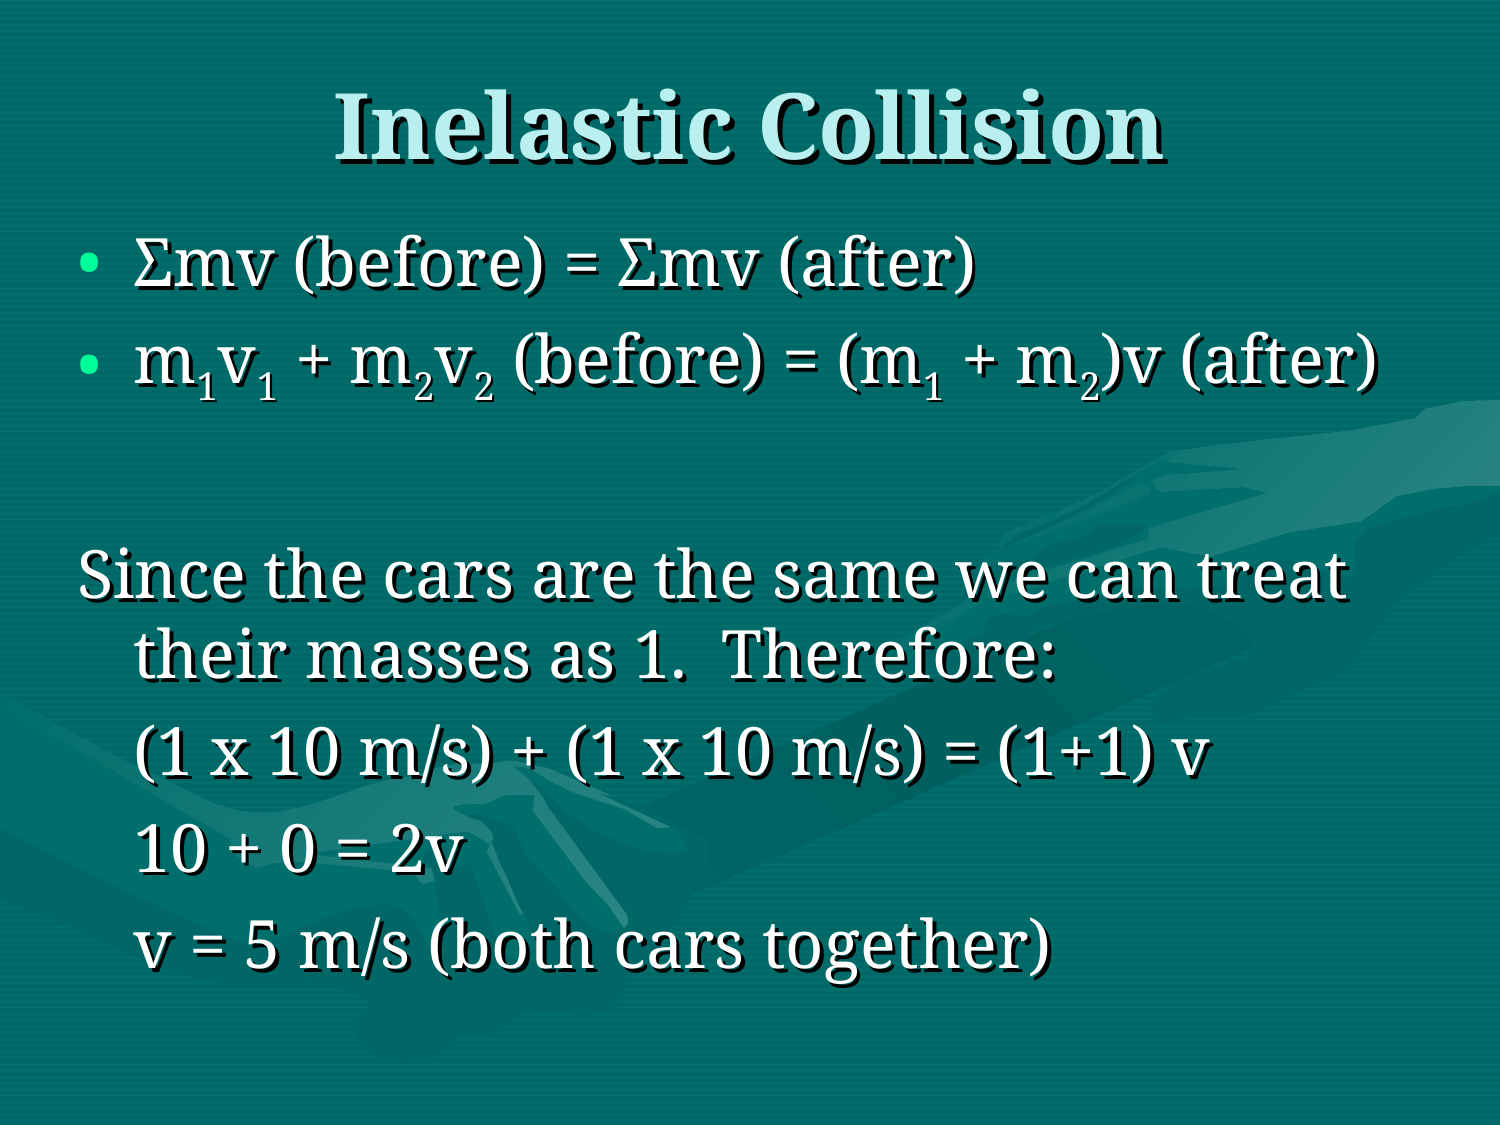

# Inelastic Collision
Σmv (before) = Σmv (after)
m1v1 + m2v2 (before) = (m1 + m2)v (after)
Since the cars are the same we can treat their masses as 1. Therefore:
	(1 x 10 m/s) + (1 x 10 m/s) = (1+1) v
	10 + 0 = 2v
	v = 5 m/s (both cars together)